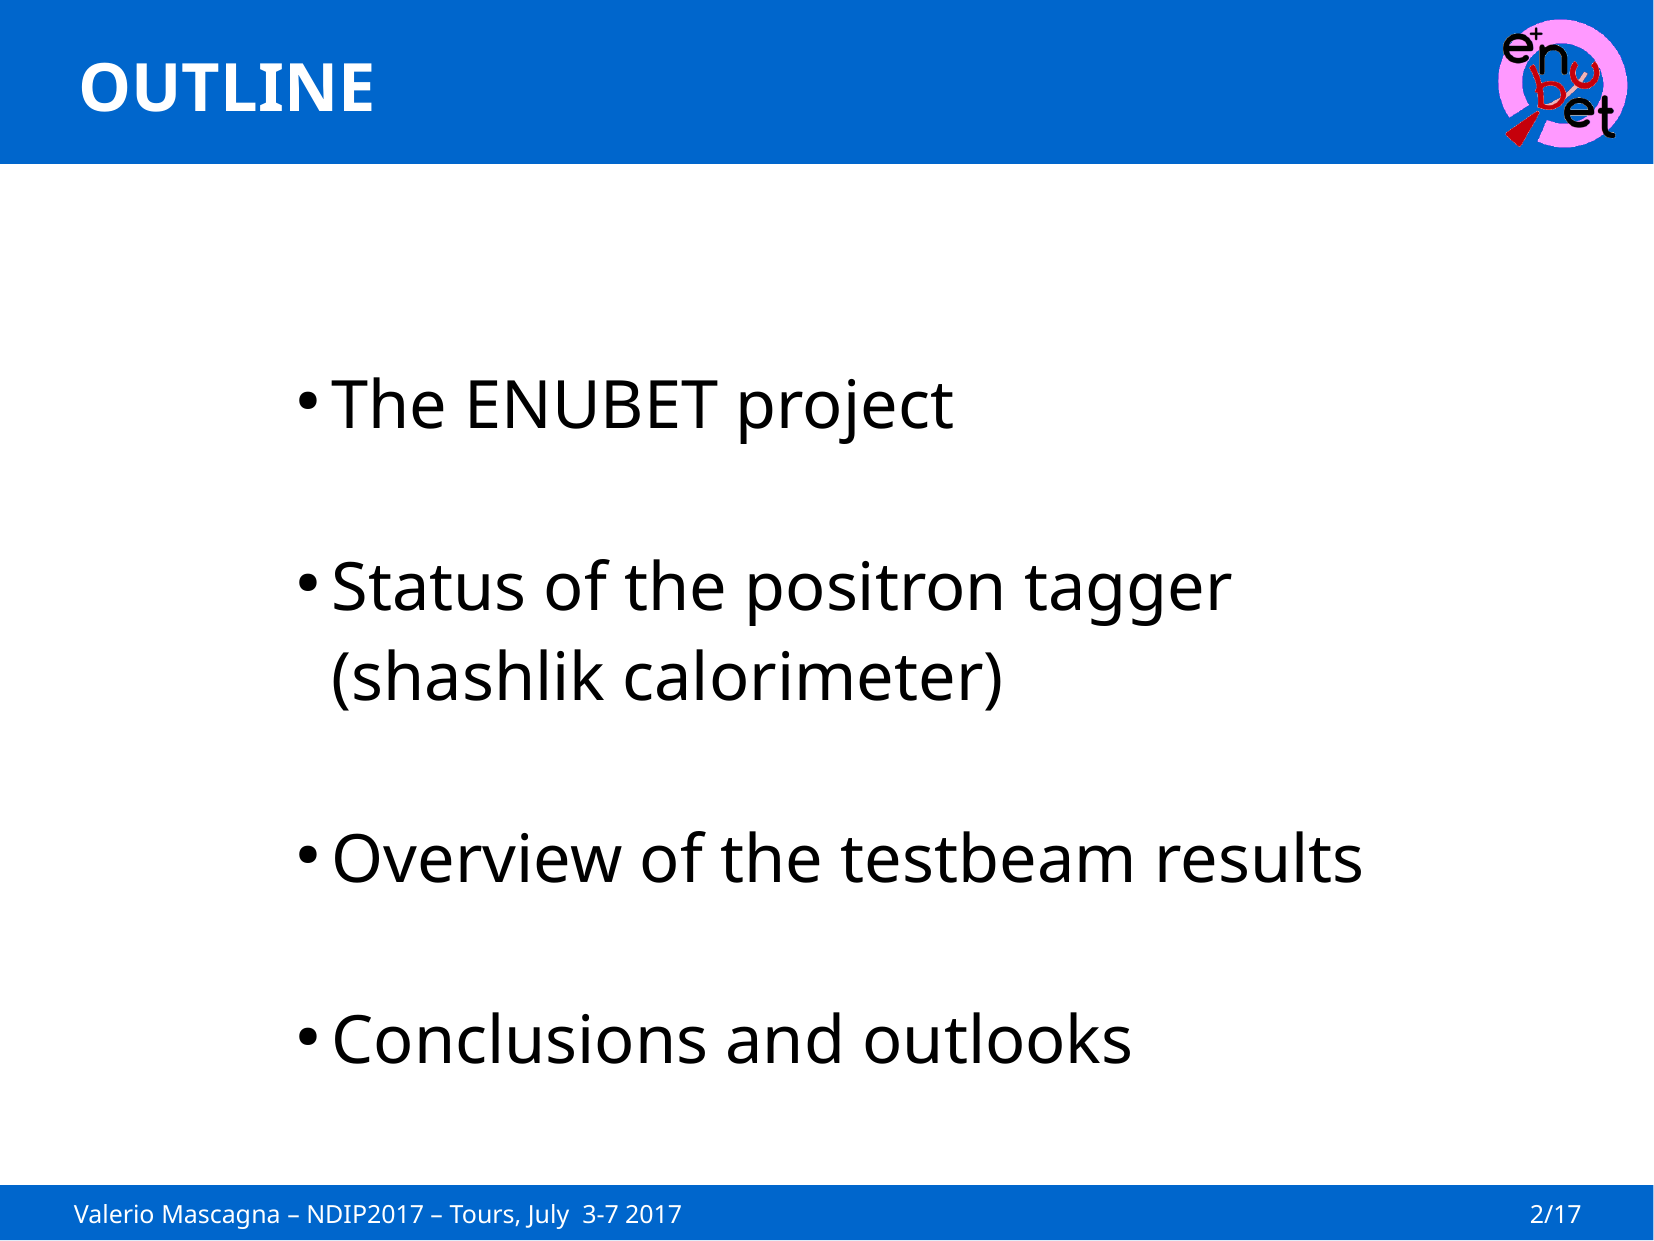

OUTLINE
The ENUBET project
Status of the positron tagger (shashlik calorimeter)
Overview of the testbeam results
Conclusions and outlooks
d
2